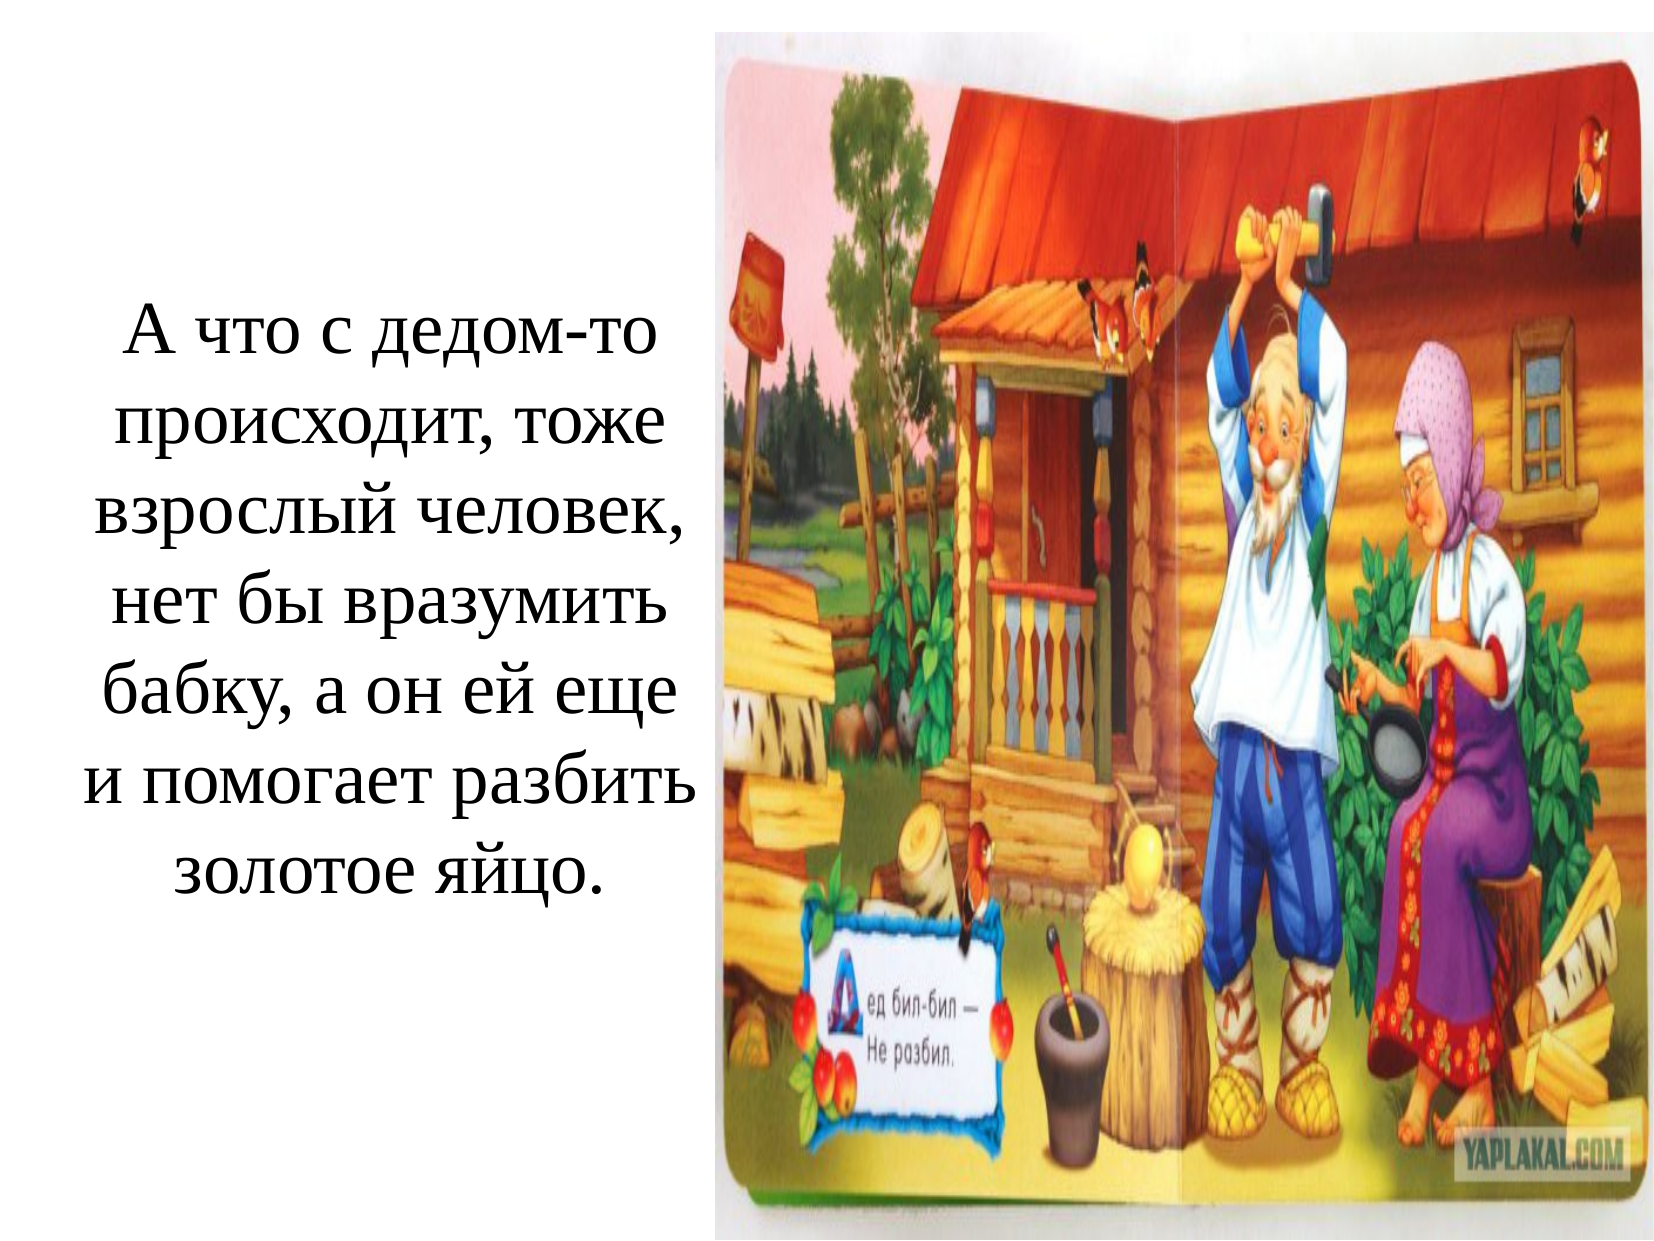

# А что с дедом-то происходит, тоже взрослый человек, нет бы вразумить бабку, а он ей еще и помогает разбить золотое яйцо.